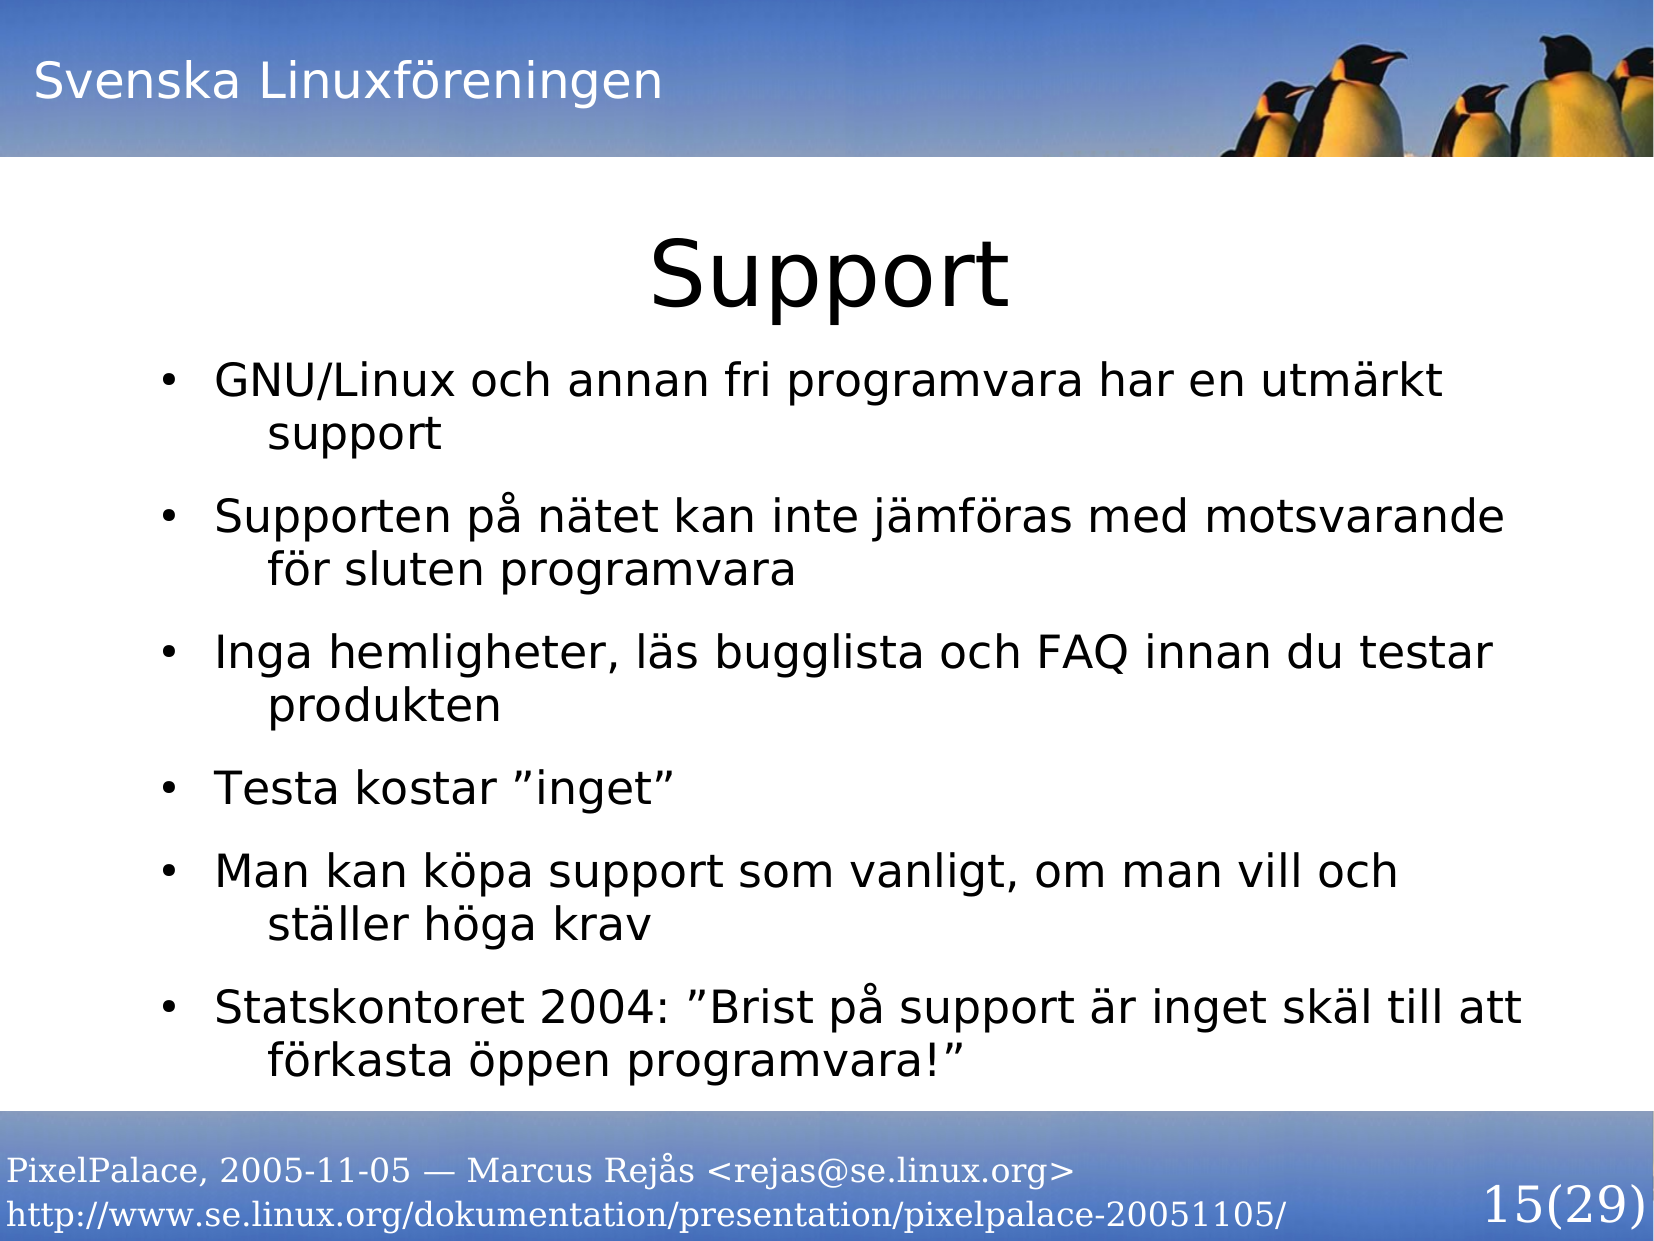

# Support
GNU/Linux och annan fri programvara har en utmärkt support
Supporten på nätet kan inte jämföras med motsvarande för sluten programvara
Inga hemligheter, läs bugglista och FAQ innan du testar produkten
Testa kostar ”inget”
Man kan köpa support som vanligt, om man vill och ställer höga krav
Statskontoret 2004: ”Brist på support är inget skäl till att förkasta öppen programvara!”